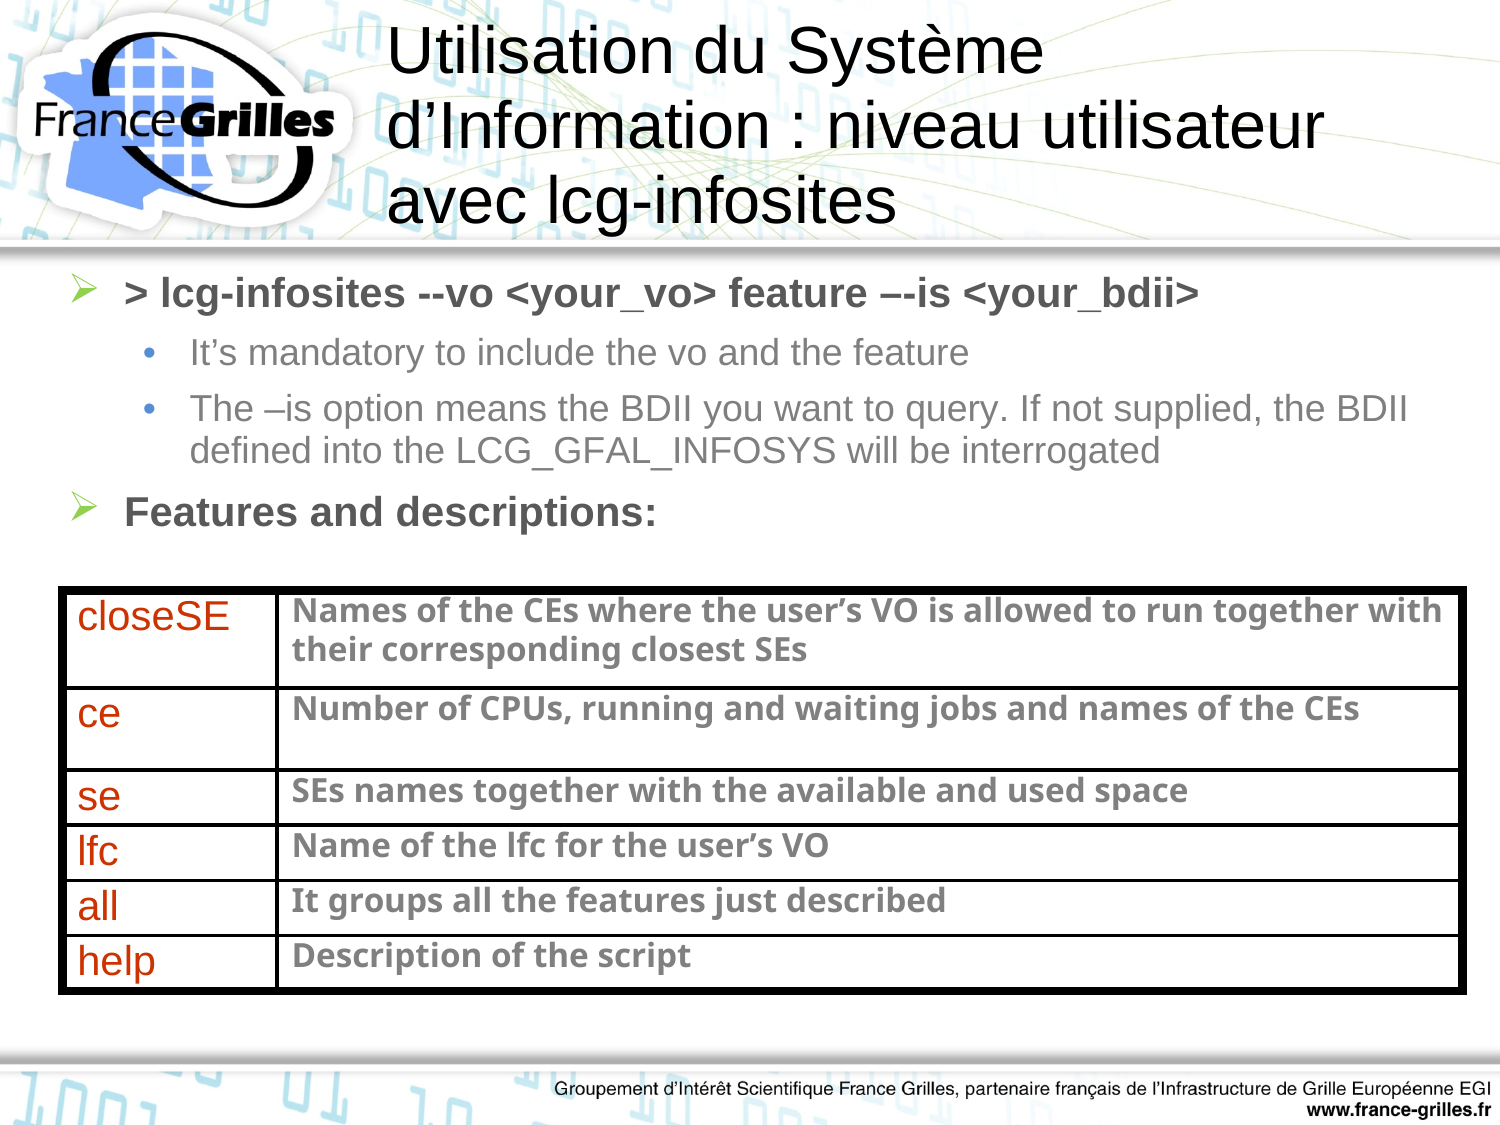

# Utilisation du Système d’Information : niveau utilisateur avec lcg-infosites
> lcg-infosites --vo <your_vo> feature –-is <your_bdii>
It’s mandatory to include the vo and the feature
The –is option means the BDII you want to query. If not supplied, the BDII defined into the LCG_GFAL_INFOSYS will be interrogated
Features and descriptions:
| closeSE | Names of the CEs where the user’s VO is allowed to run together with their corresponding closest SEs |
| --- | --- |
| ce | Number of CPUs, running and waiting jobs and names of the CEs |
| se | SEs names together with the available and used space |
| lfc | Name of the lfc for the user’s VO |
| all | It groups all the features just described |
| help | Description of the script |